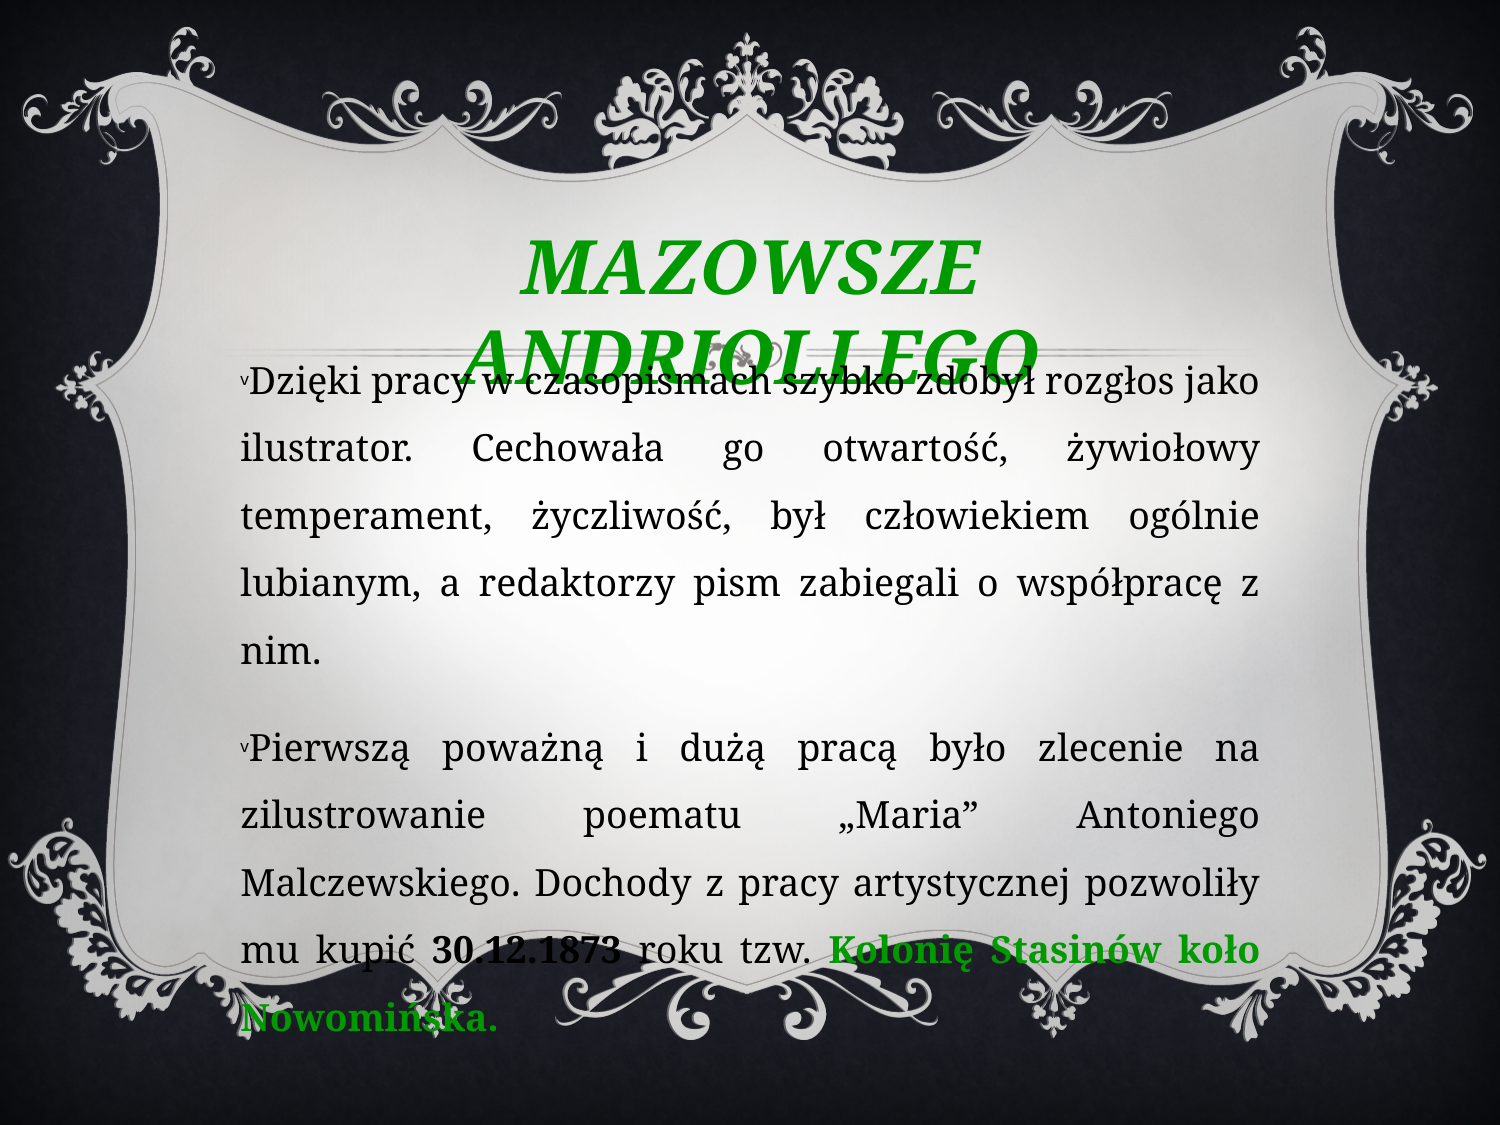

# MAZOWSZE ANDRIOLLEGO
Dzięki pracy w czasopismach szybko zdobył rozgłos jako ilustrator. Cechowała go otwartość, żywiołowy temperament, życzliwość, był człowiekiem ogólnie lubianym, a redaktorzy pism zabiegali o współpracę z nim.
Pierwszą poważną i dużą pracą było zlecenie na zilustrowanie poematu „Maria” Antoniego Malczewskiego. Dochody z pracy artystycznej pozwoliły mu kupić 30.12.1873 roku tzw. Kolonię Stasinów koło Nowomińska.